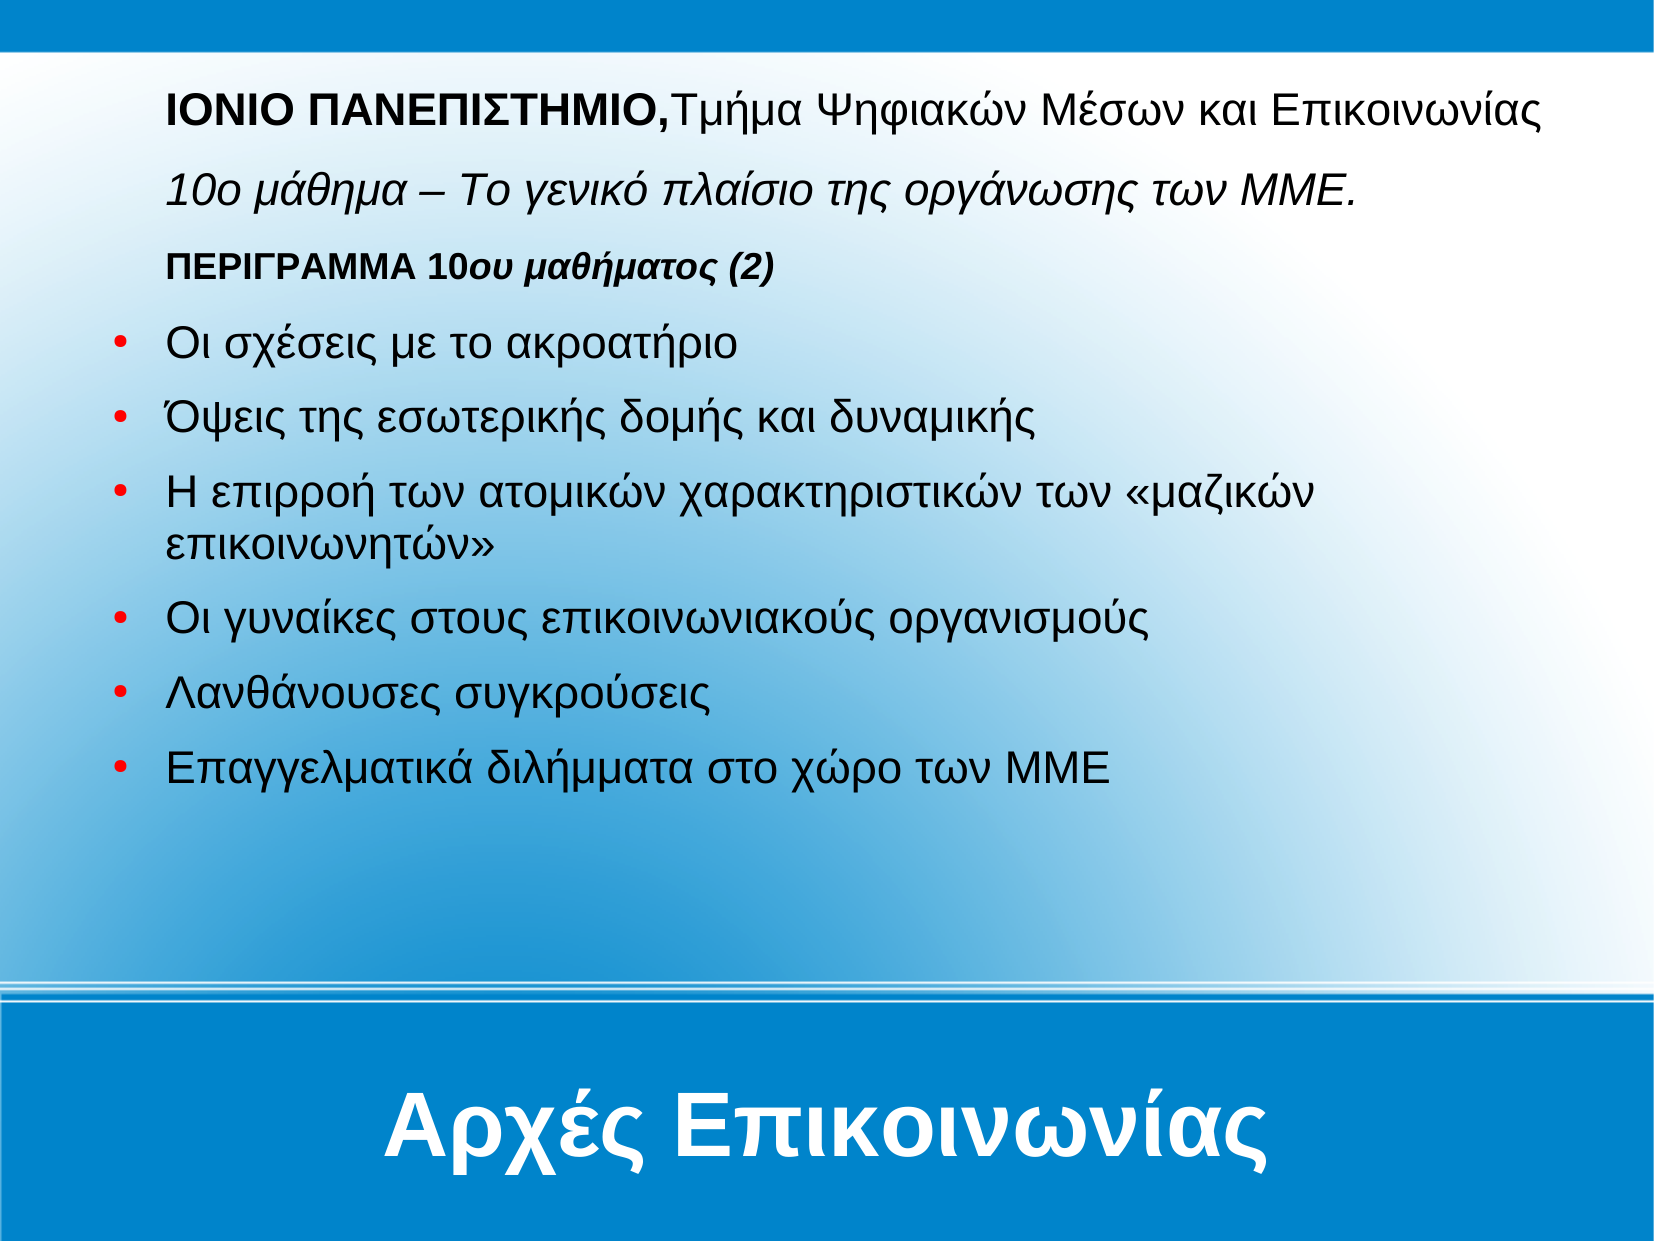

ΙΟΝΙΟ ΠΑΝΕΠΙΣΤΗΜΙΟ,Τμήμα Ψηφιακών Μέσων και Επικοινωνίας
10ο μάθημα – Το γενικό πλαίσιο της οργάνωσης των ΜΜΕ.
ΠΕΡΙΓΡΑΜΜΑ 10ου μαθήματος (2)
Οι σχέσεις με το ακροατήριο
Όψεις της εσωτερικής δομής και δυναμικής
Η επιρροή των ατομικών χαρακτηριστικών των «μαζικών επικοινωνητών»
Οι γυναίκες στους επικοινωνιακούς οργανισμούς
Λανθάνουσες συγκρούσεις
Επαγγελματικά διλήμματα στο χώρο των ΜΜΕ
# Αρχές Επικοινωνίας